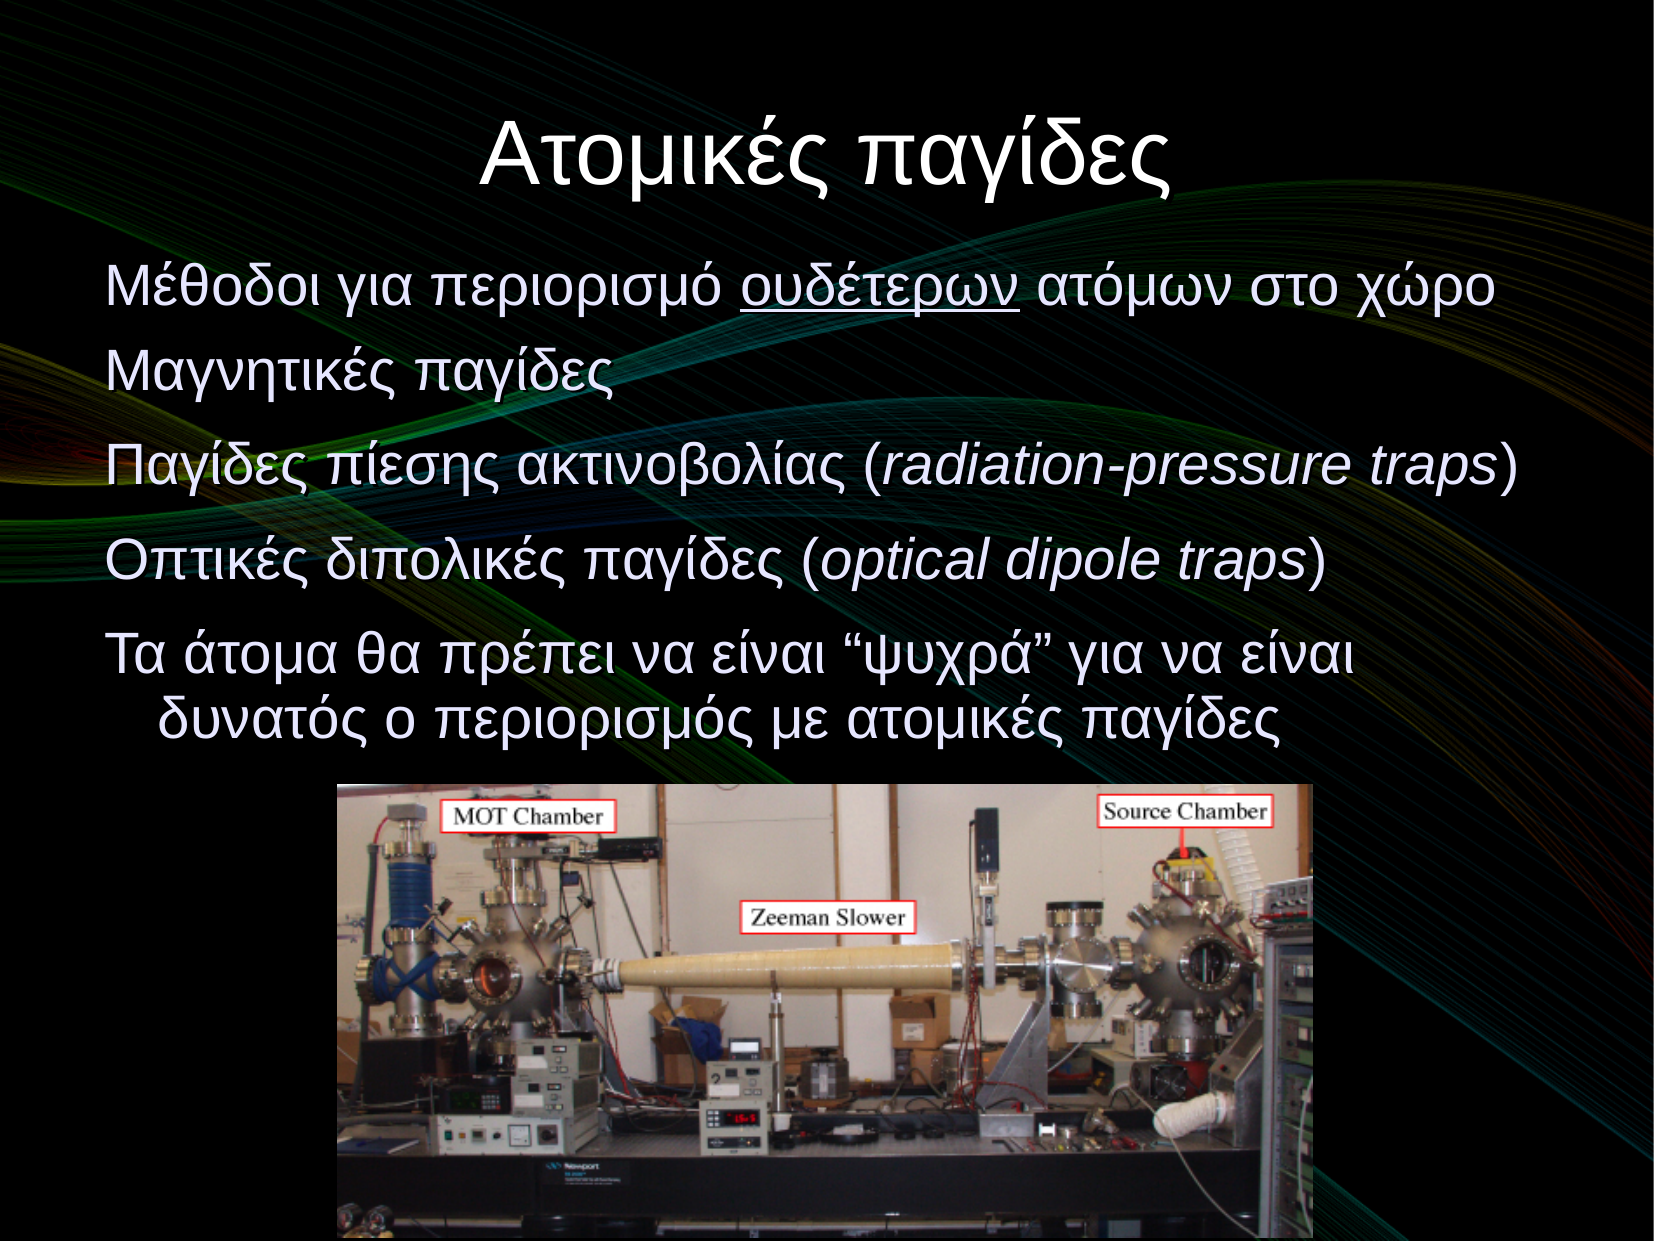

# Ατομικές παγίδες
Μέθοδοι για περιορισμό ουδέτερων ατόμων στο χώρο
Μαγνητικές παγίδες
Παγίδες πίεσης ακτινοβολίας (radiation-pressure traps)
Οπτικές διπολικές παγίδες (optical dipole traps)
Τα άτομα θα πρέπει να είναι “ψυχρά” για να είναι δυνατός ο περιορισμός με ατομικές παγίδες